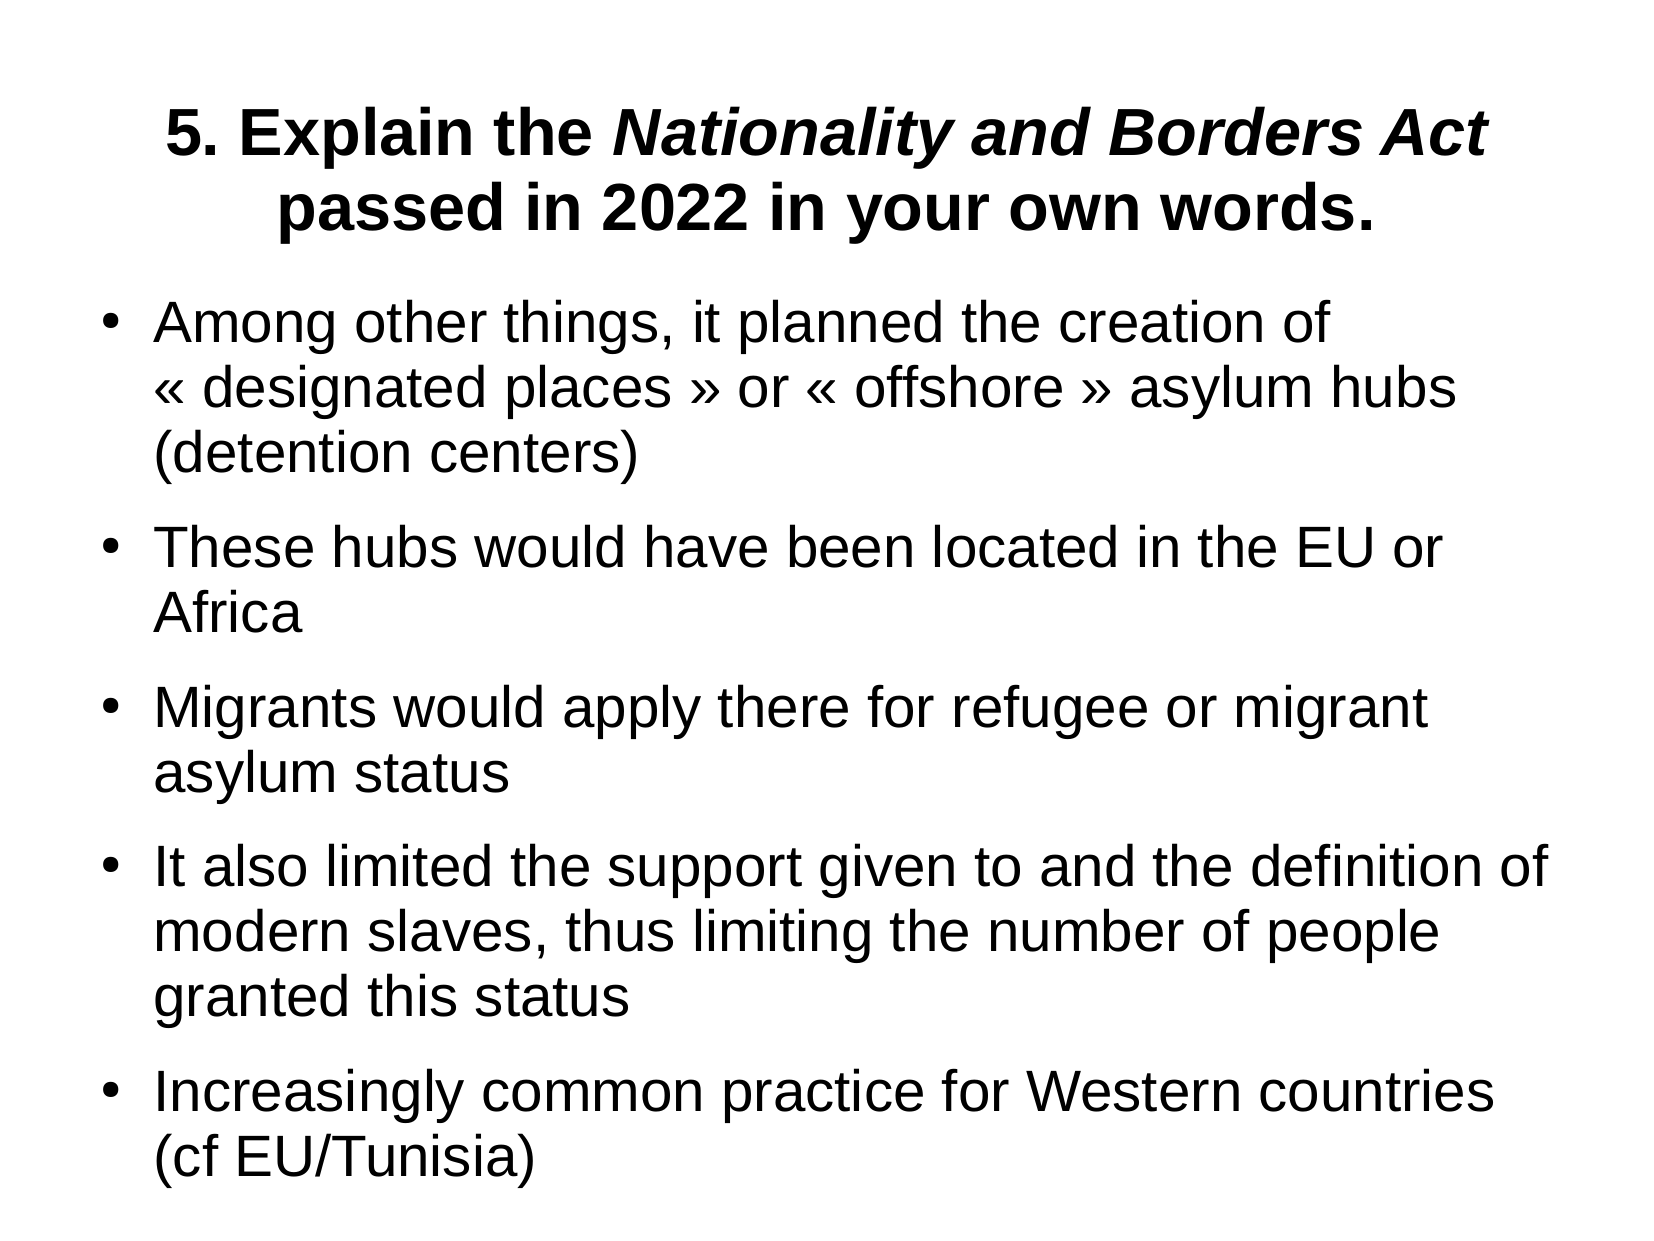

# 5. Explain the Nationality and Borders Act passed in 2022 in your own words.
Among other things, it planned the creation of « designated places » or « offshore » asylum hubs (detention centers)
These hubs would have been located in the EU or Africa
Migrants would apply there for refugee or migrant asylum status
It also limited the support given to and the definition of modern slaves, thus limiting the number of people granted this status
Increasingly common practice for Western countries (cf EU/Tunisia)